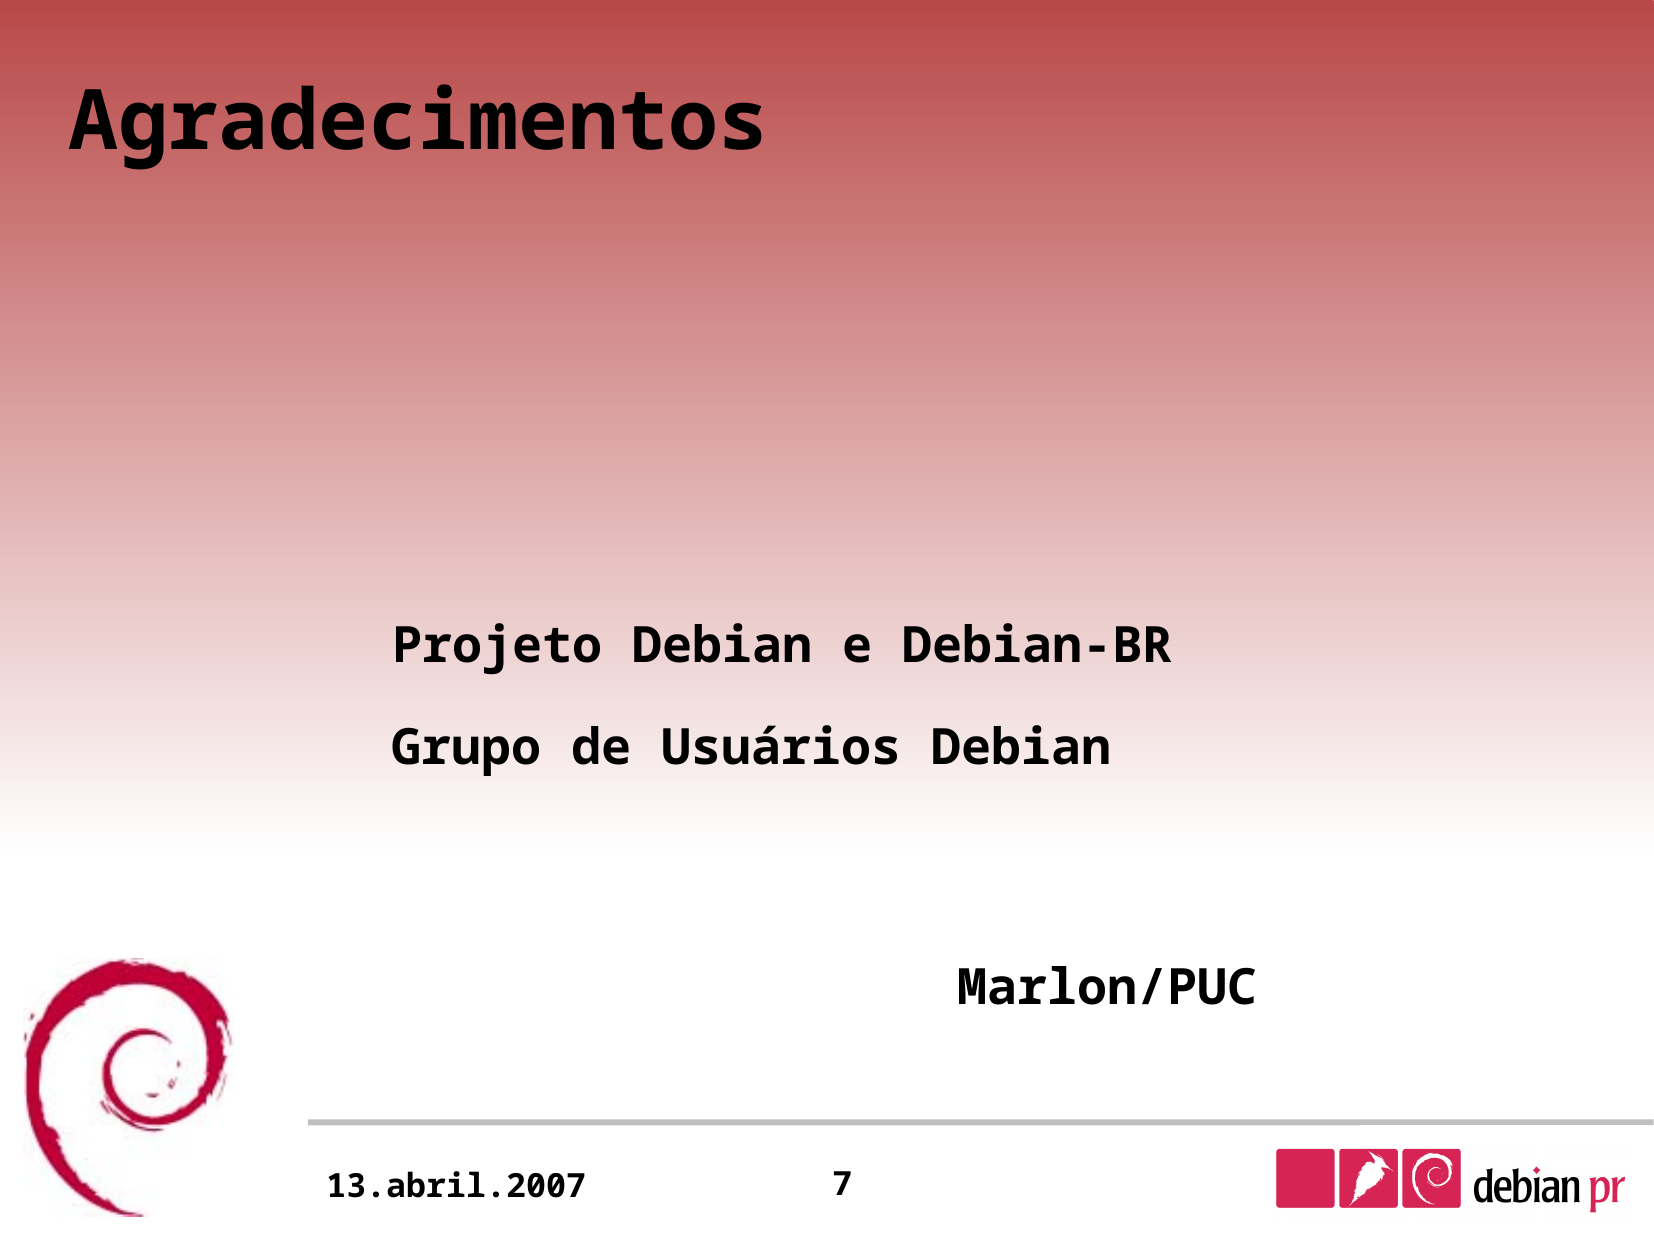

Agradecimentos
Projeto Debian e Debian-BR
Grupo de Usuários Debian
Marlon/PUC